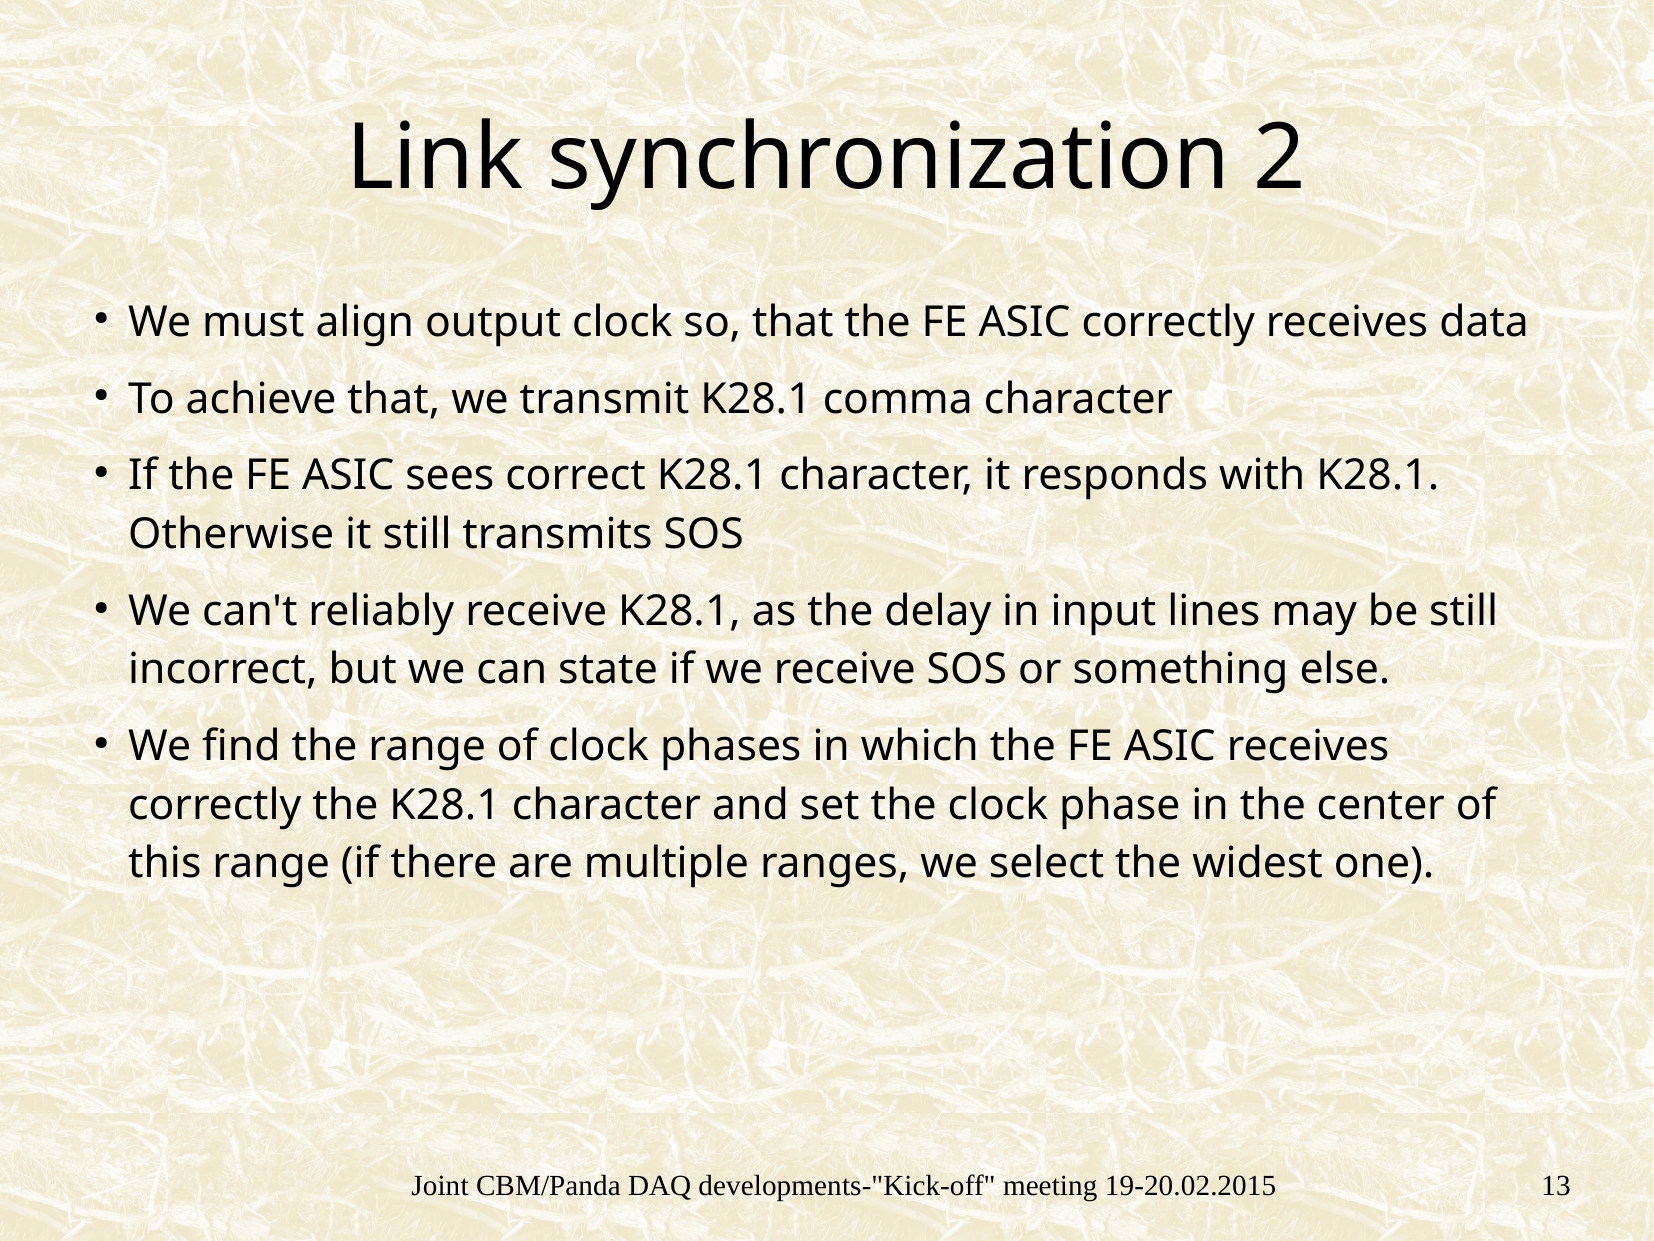

# Link synchronization 2
We must align output clock so, that the FE ASIC correctly receives data
To achieve that, we transmit K28.1 comma character
If the FE ASIC sees correct K28.1 character, it responds with K28.1. Otherwise it still transmits SOS
We can't reliably receive K28.1, as the delay in input lines may be still incorrect, but we can state if we receive SOS or something else.
We find the range of clock phases in which the FE ASIC receives correctly the K28.1 character and set the clock phase in the center of this range (if there are multiple ranges, we select the widest one).
Joint CBM/Panda DAQ developments-"Kick-off" meeting 19-20.02.2015
13